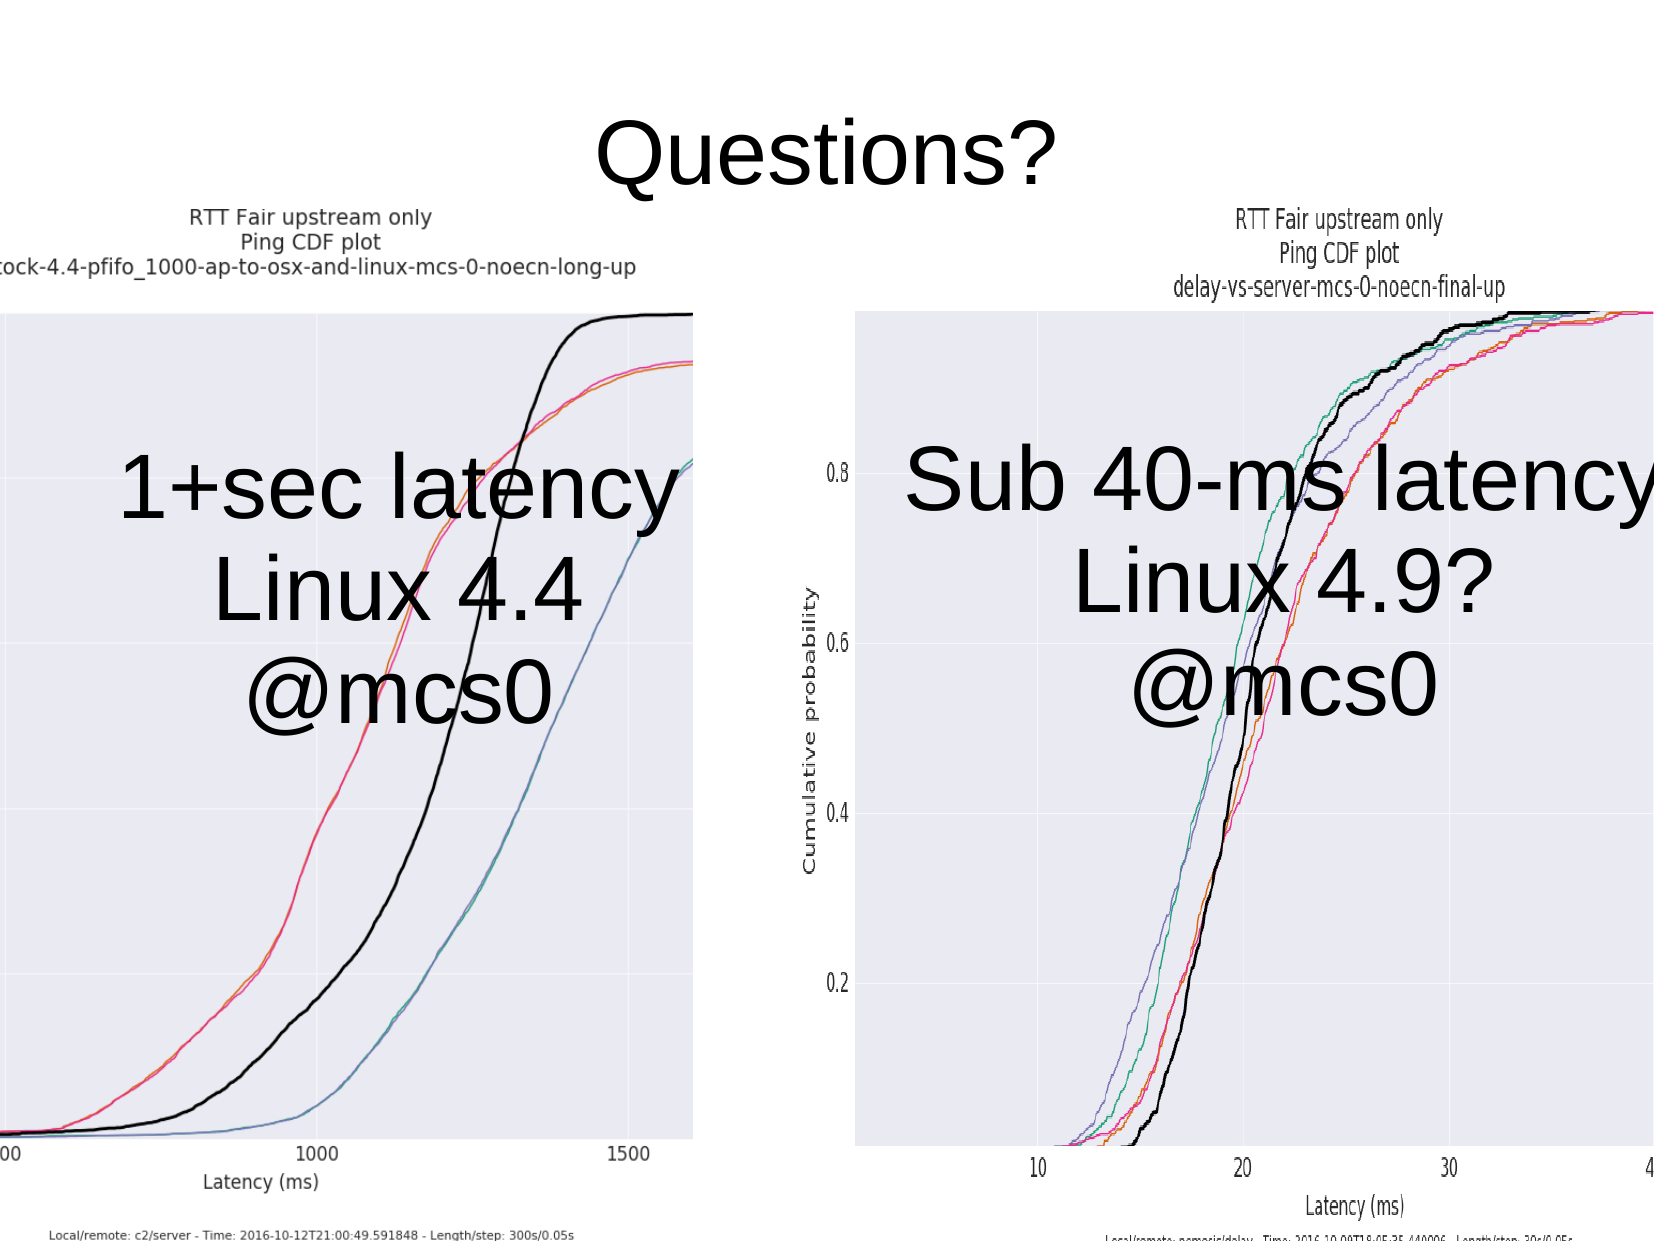

# Questions?
Sub 40-ms latency
Linux 4.9?
@mcs0
1+sec latency
Linux 4.4
@mcs0